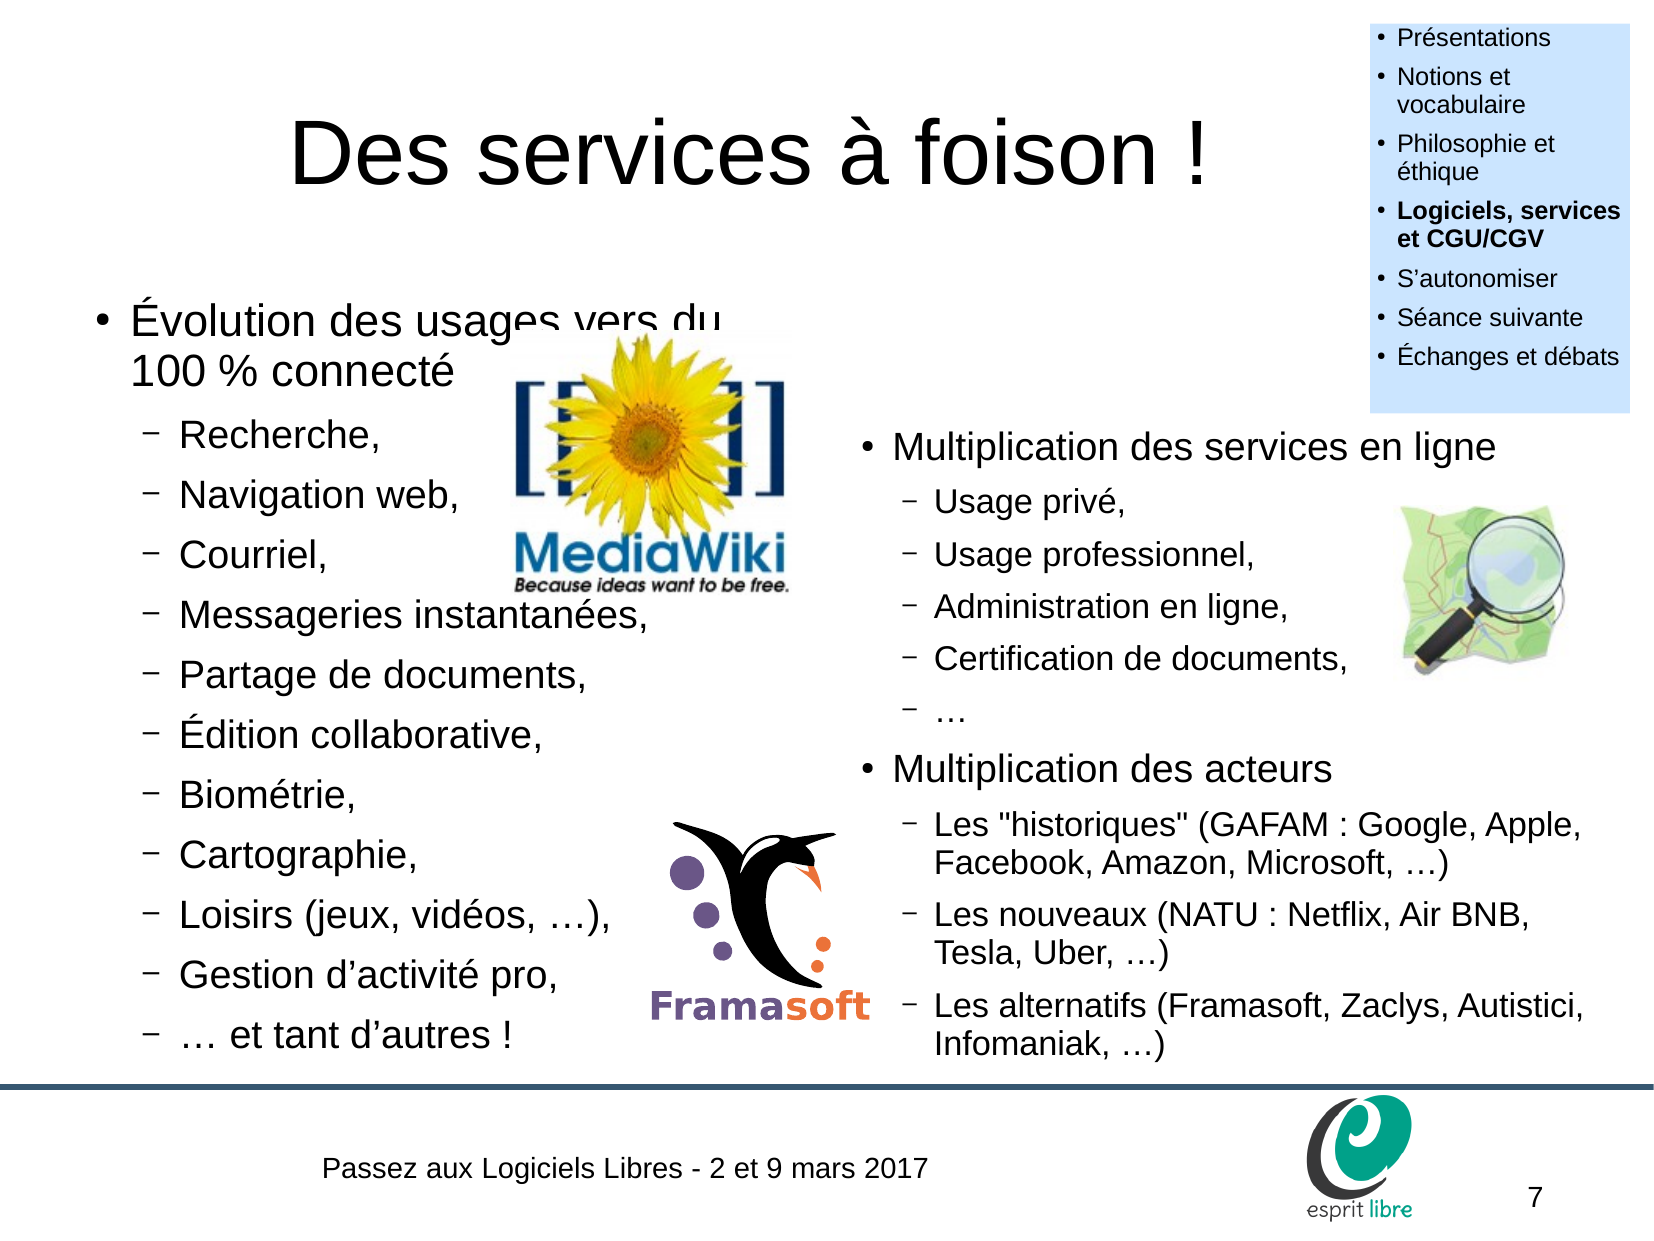

Présentations
Notions et vocabulaire
Philosophie et éthique
Logiciels, services et CGU/CGV
S’autonomiser
Séance suivante
Échanges et débats
# Des services à foison !
Évolution des usages vers du 100 % connecté
Recherche,
Navigation web,
Courriel,
Messageries instantanées,
Partage de documents,
Édition collaborative,
Biométrie,
Cartographie,
Loisirs (jeux, vidéos, …),
Gestion d’activité pro,
… et tant d’autres !
Multiplication des services en ligne
Usage privé,
Usage professionnel,
Administration en ligne,
Certification de documents,
…
Multiplication des acteurs
Les "historiques" (GAFAM : Google, Apple, Facebook, Amazon, Microsoft, …)
Les nouveaux (NATU : Netflix, Air BNB, Tesla, Uber, …)
Les alternatifs (Framasoft, Zaclys, Autistici, Infomaniak, …)
Passez aux Logiciels Libres - 2 et 9 mars 2017